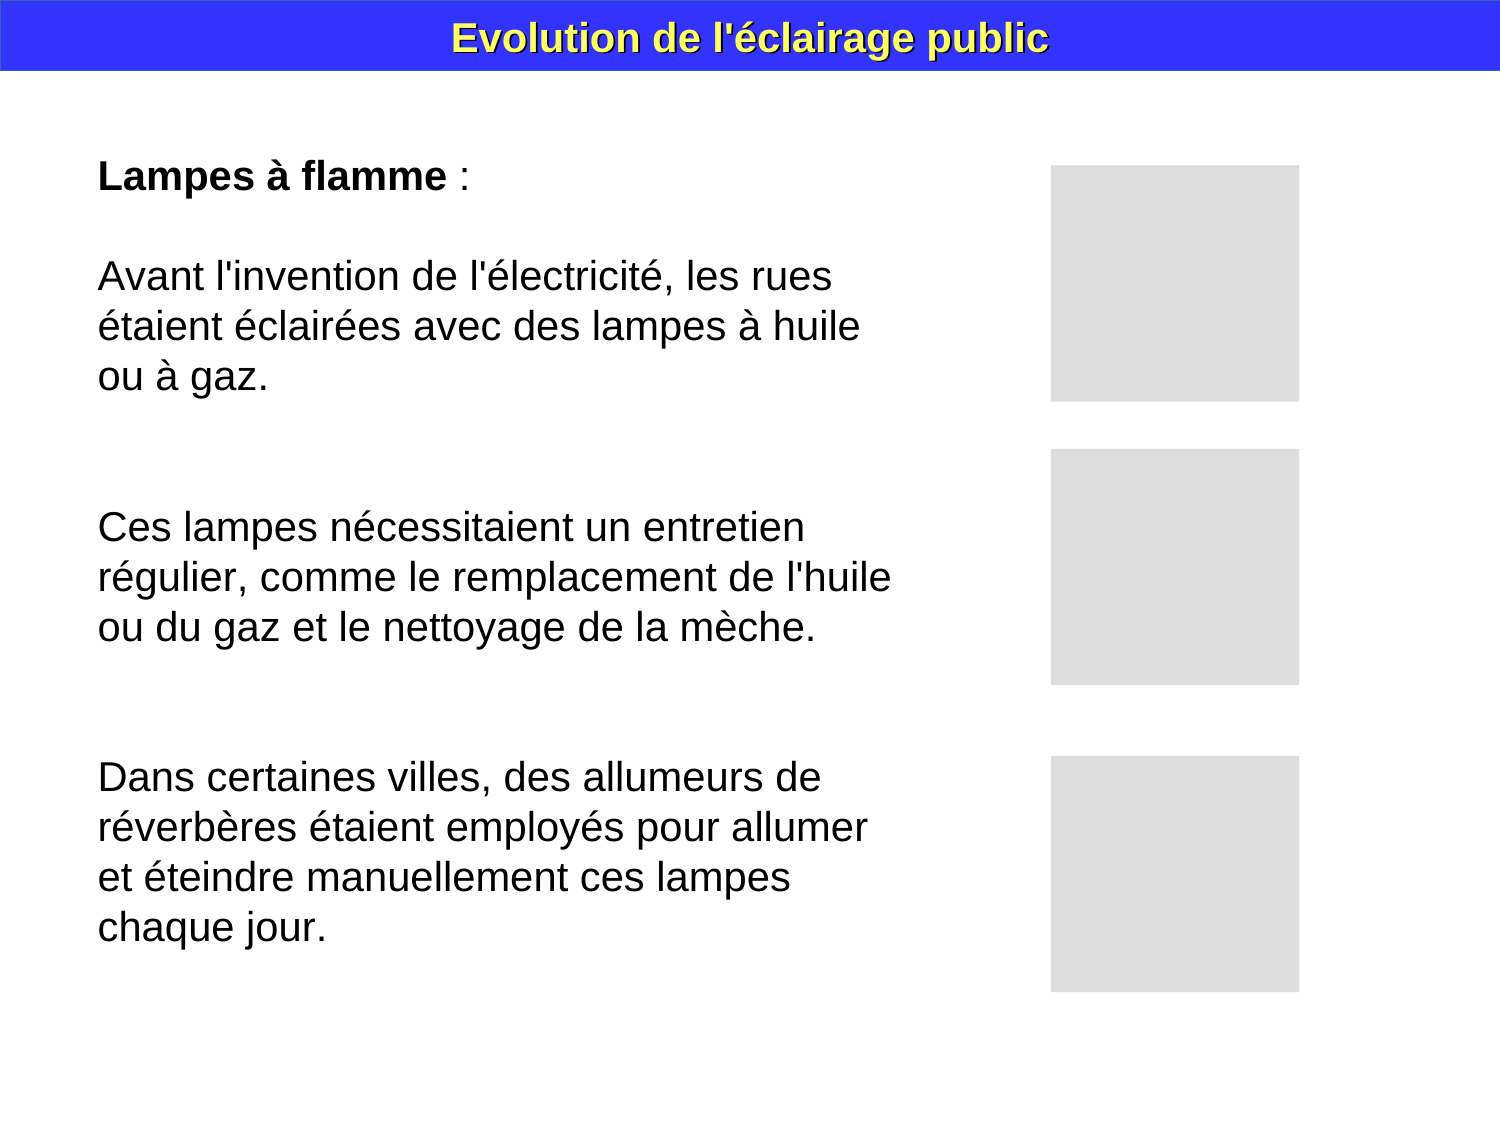

Evolution de l'éclairage public
Lampes à flamme :
Avant l'invention de l'électricité, les rues étaient éclairées avec des lampes à huile ou à gaz.
Ces lampes nécessitaient un entretien régulier, comme le remplacement de l'huile ou du gaz et le nettoyage de la mèche.
Dans certaines villes, des allumeurs de réverbères étaient employés pour allumer et éteindre manuellement ces lampes chaque jour.